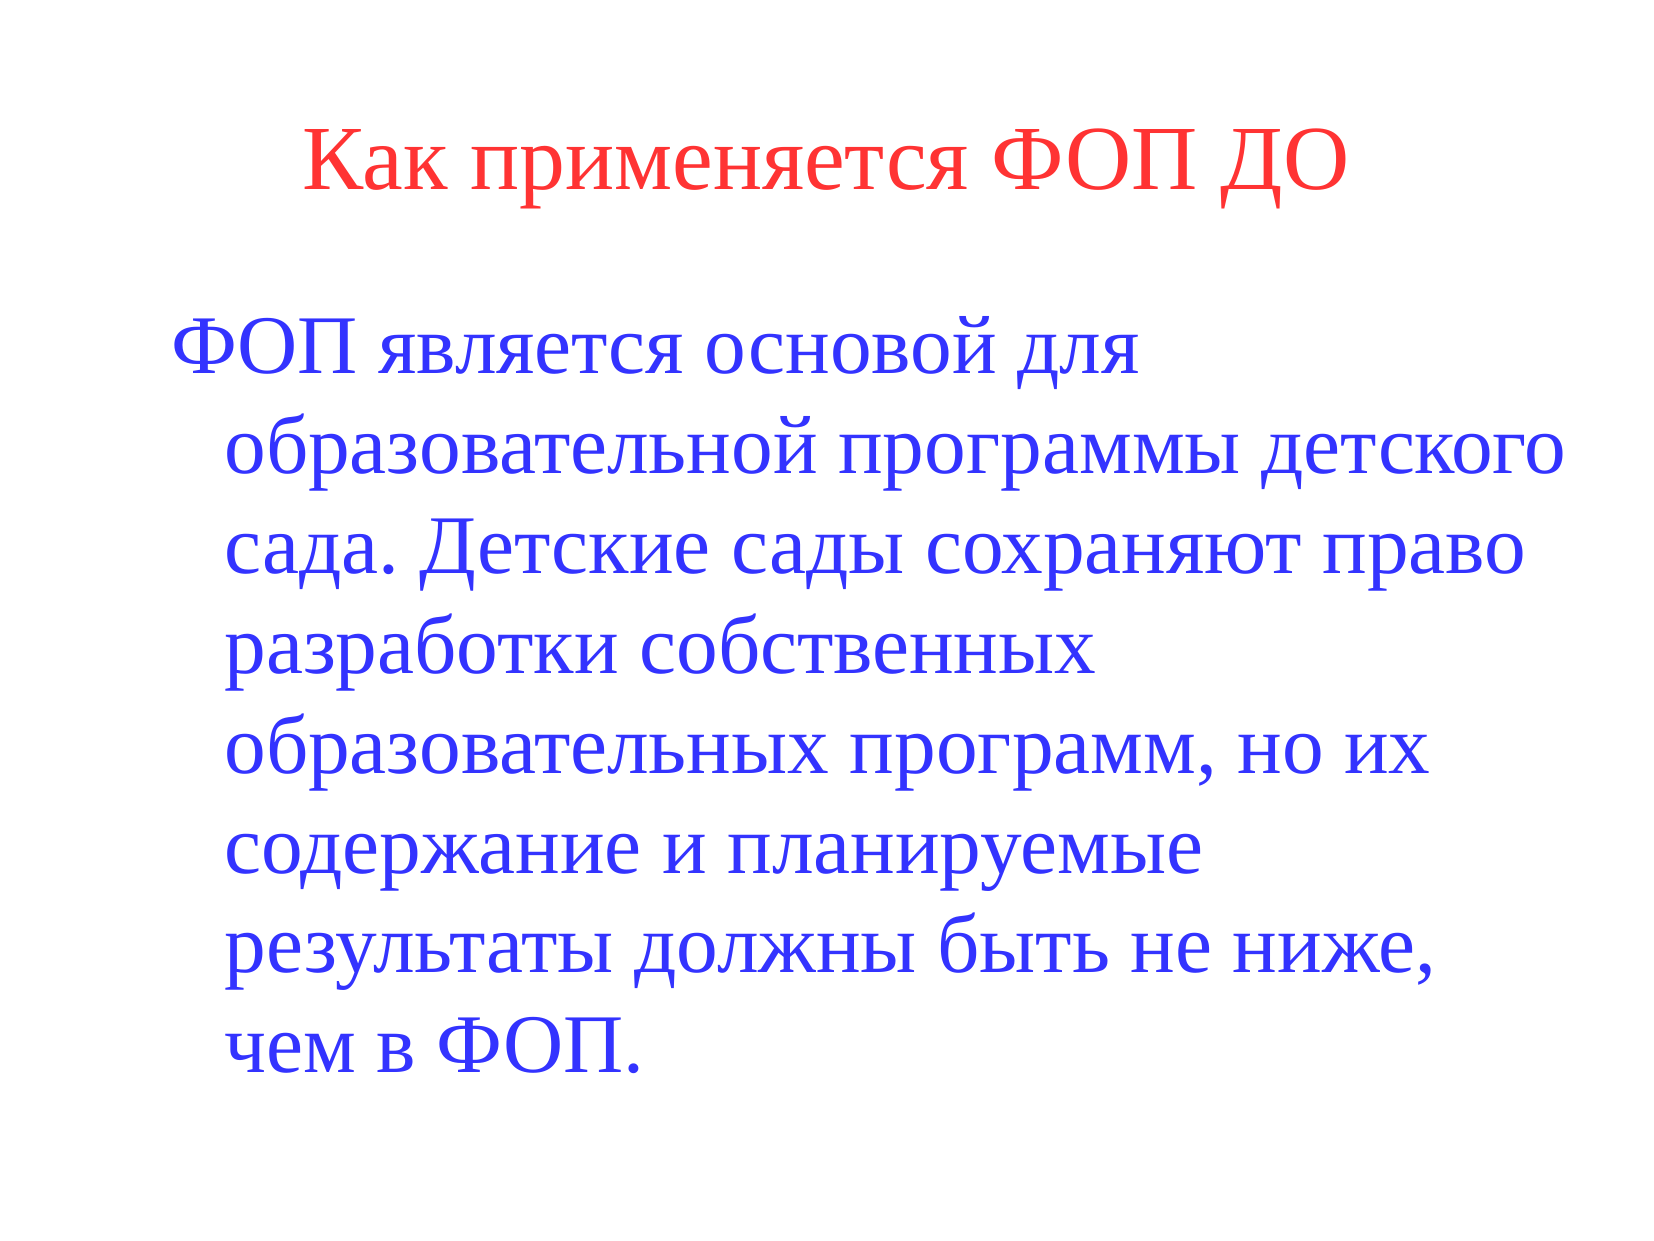

# Как применяется ФОП ДО
ФОП является основой для образовательной программы детского сада. Детские сады сохраняют право разработки собственных образовательных программ, но их содержание и планируемые результаты должны быть не ниже, чем в ФОП.